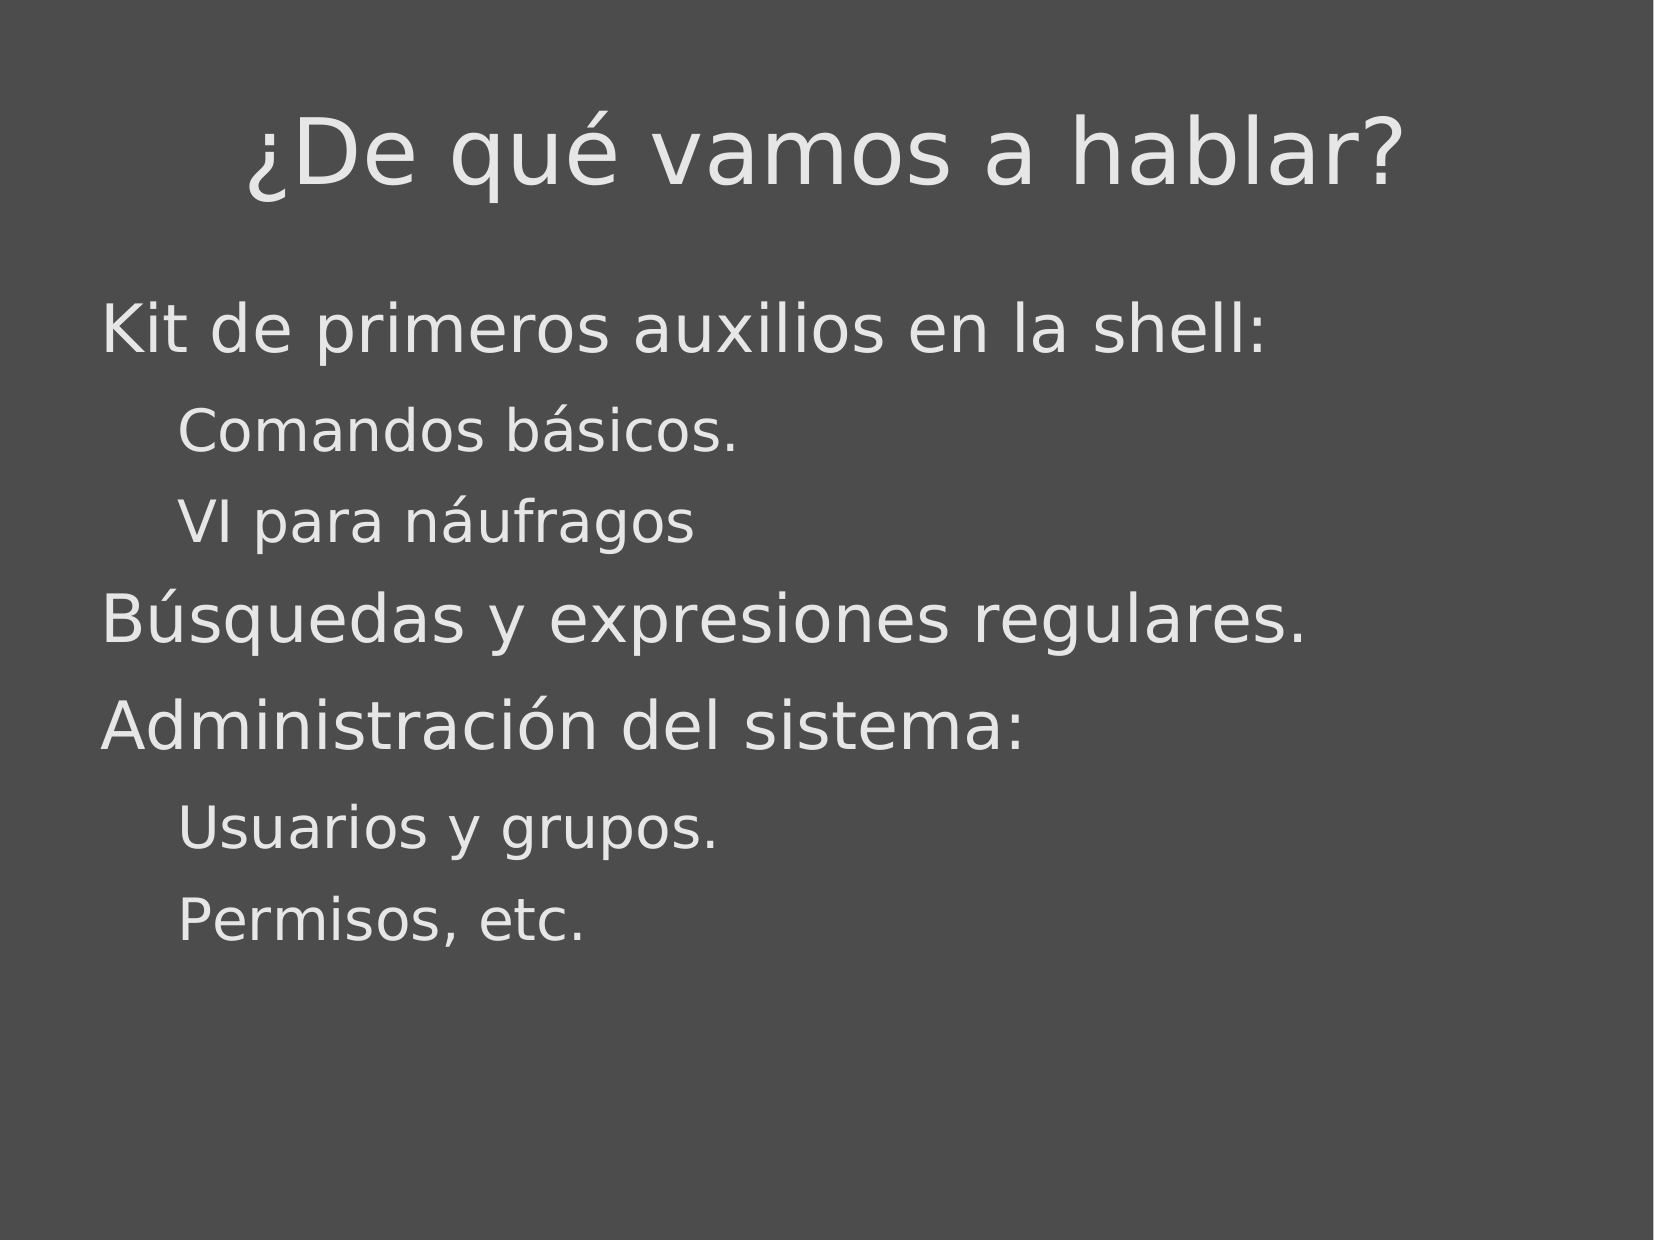

# ¿De qué vamos a hablar?
Kit de primeros auxilios en la shell:
Comandos básicos.
VI para náufragos
Búsquedas y expresiones regulares.
Administración del sistema:
Usuarios y grupos.
Permisos, etc.